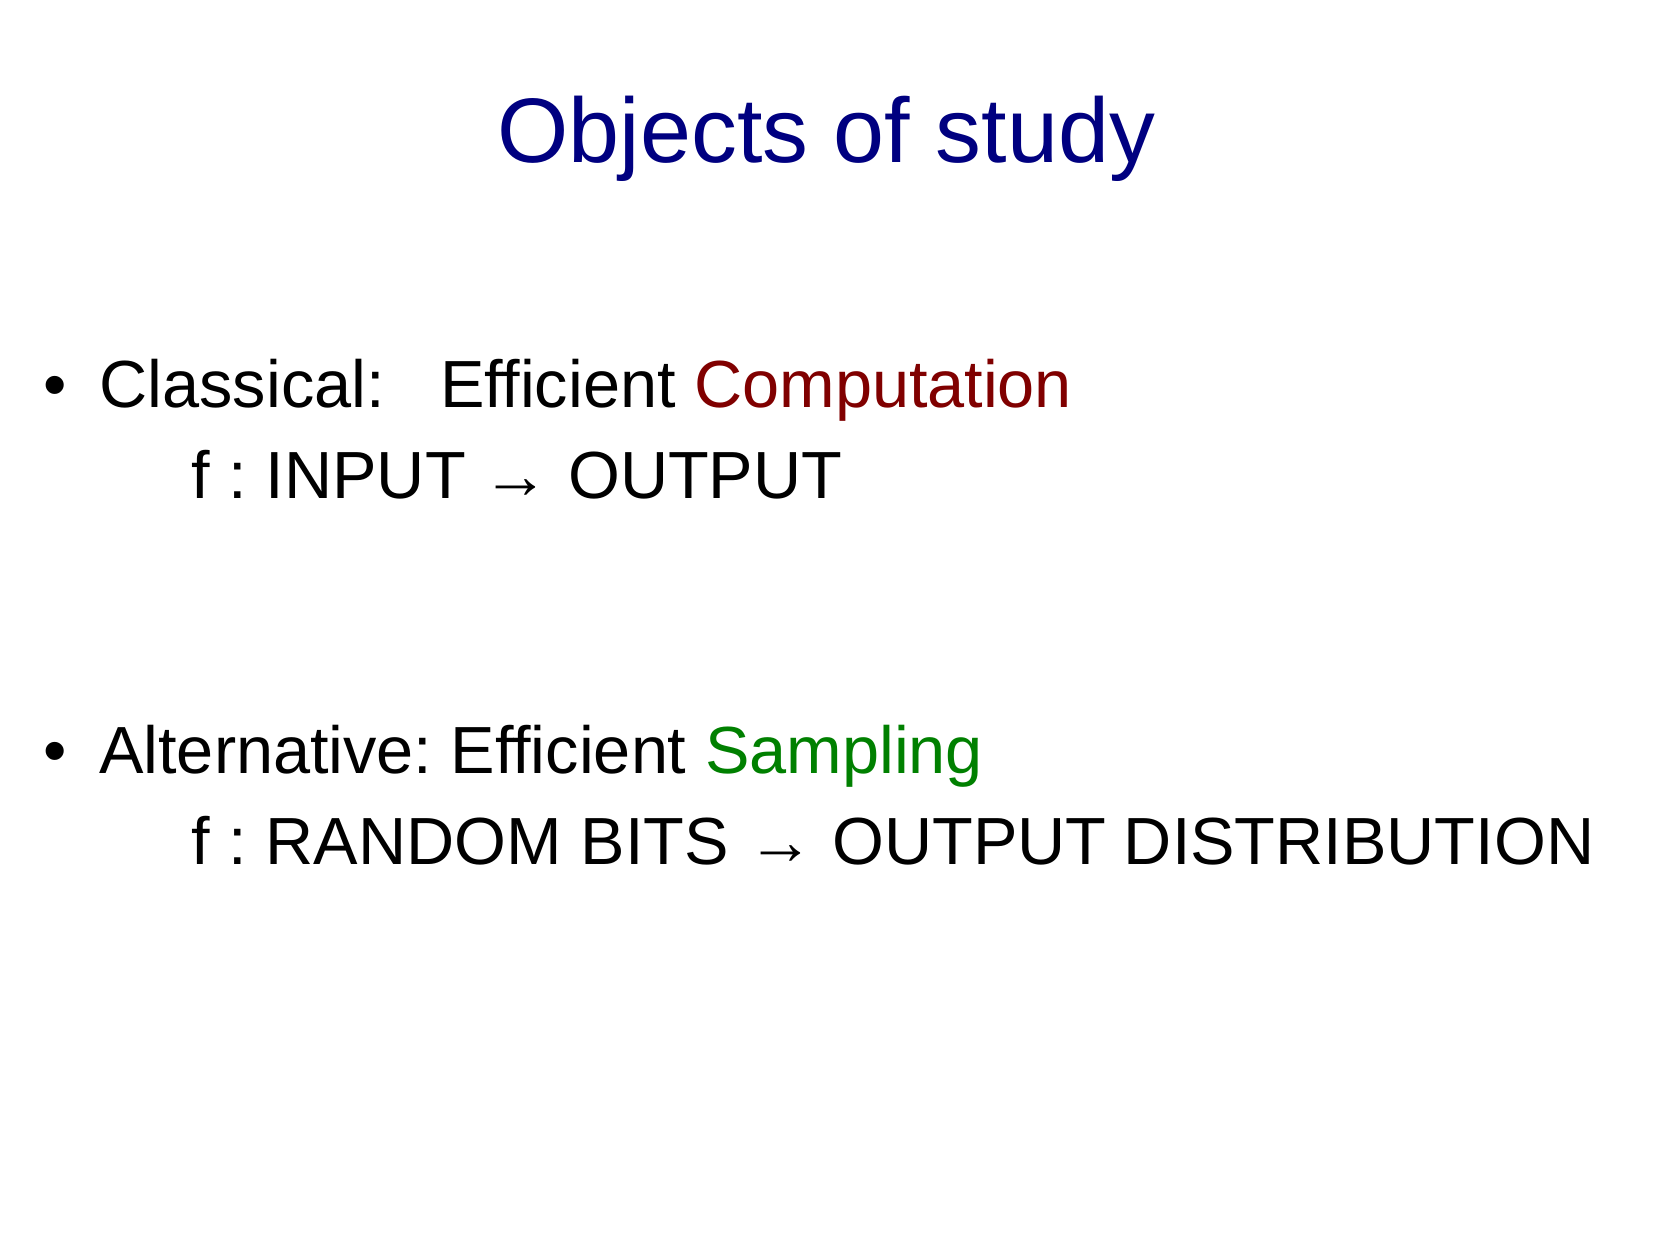

# Objects of study
Classical: Efficient Computation
 f : INPUT → OUTPUT
Alternative: Efficient Sampling
 f : RANDOM BITS → OUTPUT DISTRIBUTION